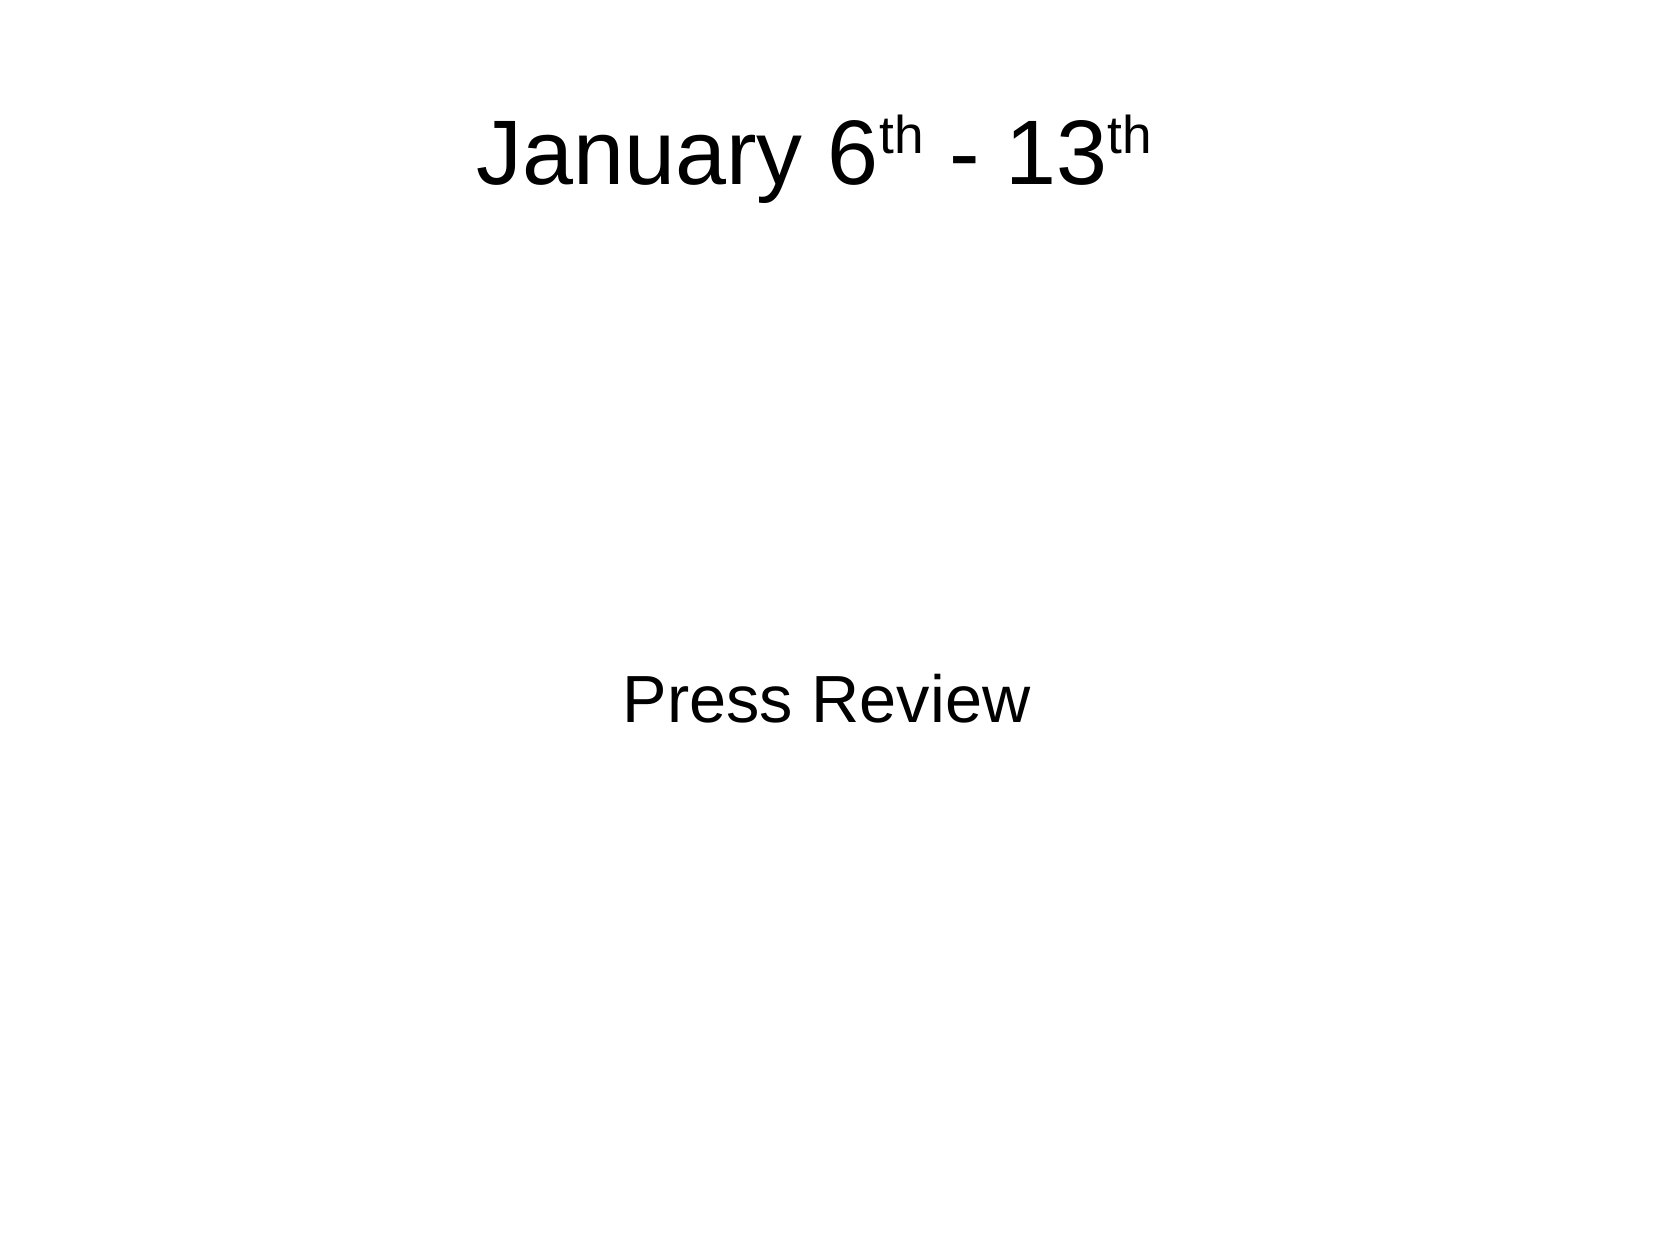

# January 6th - 13th
Press Review